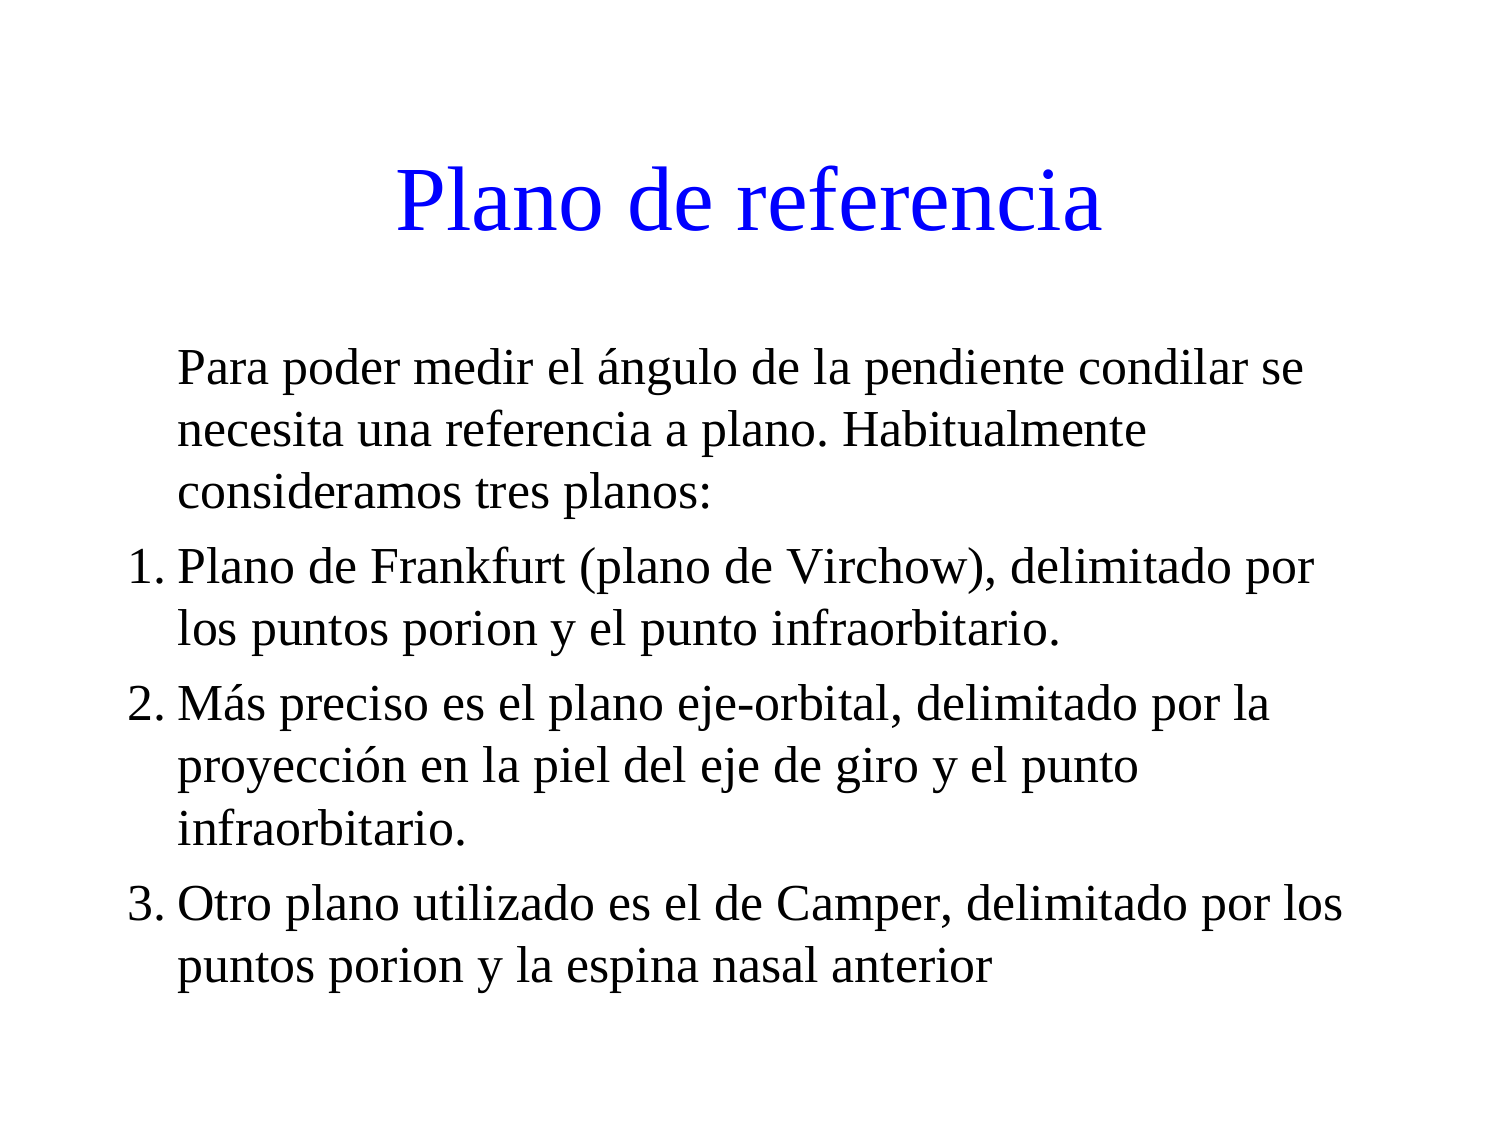

# Plano de referencia
Para poder medir el ángulo de la pendiente condilar se necesita una referencia a plano. Habitualmente consideramos tres planos:
Plano de Frankfurt (plano de Virchow), delimitado por los puntos porion y el punto infraorbitario.
Más preciso es el plano eje-orbital, delimitado por la proyección en la piel del eje de giro y el punto infraorbitario.
Otro plano utilizado es el de Camper, delimitado por los puntos porion y la espina nasal anterior